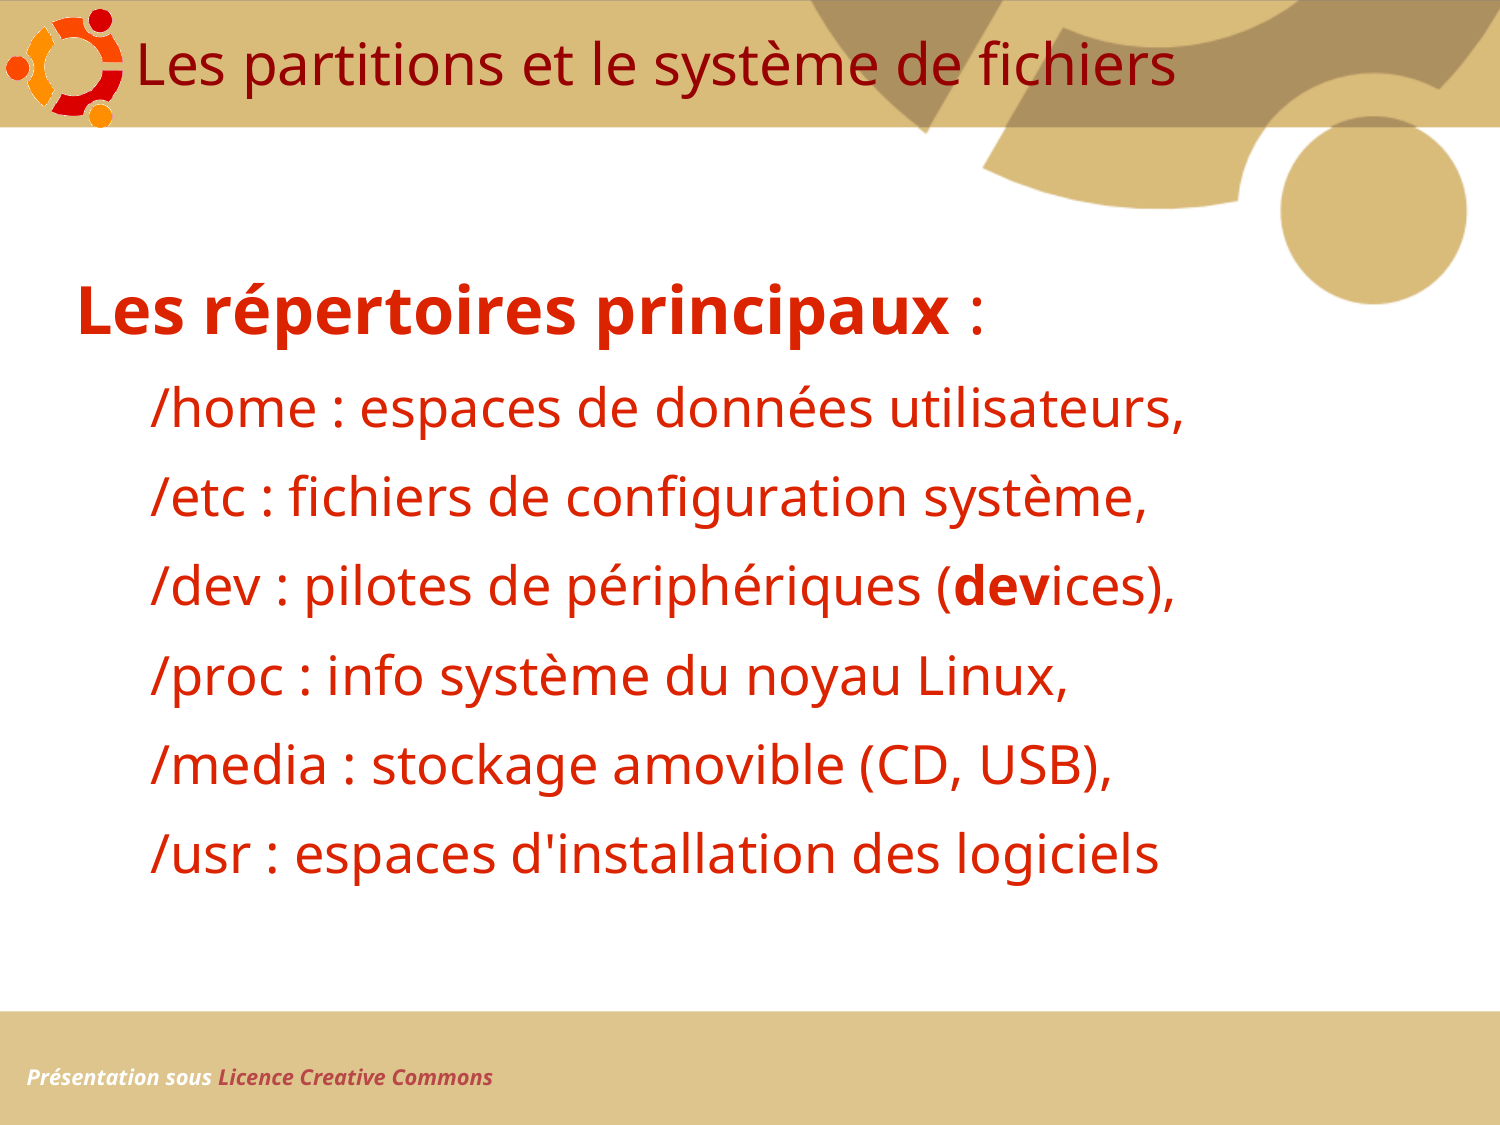

# Les partitions et le système de fichiers
Les répertoires principaux :
/home : espaces de données utilisateurs,
/etc : fichiers de configuration système,
/dev : pilotes de périphériques (devices),
/proc : info système du noyau Linux,
/media : stockage amovible (CD, USB),
/usr : espaces d'installation des logiciels